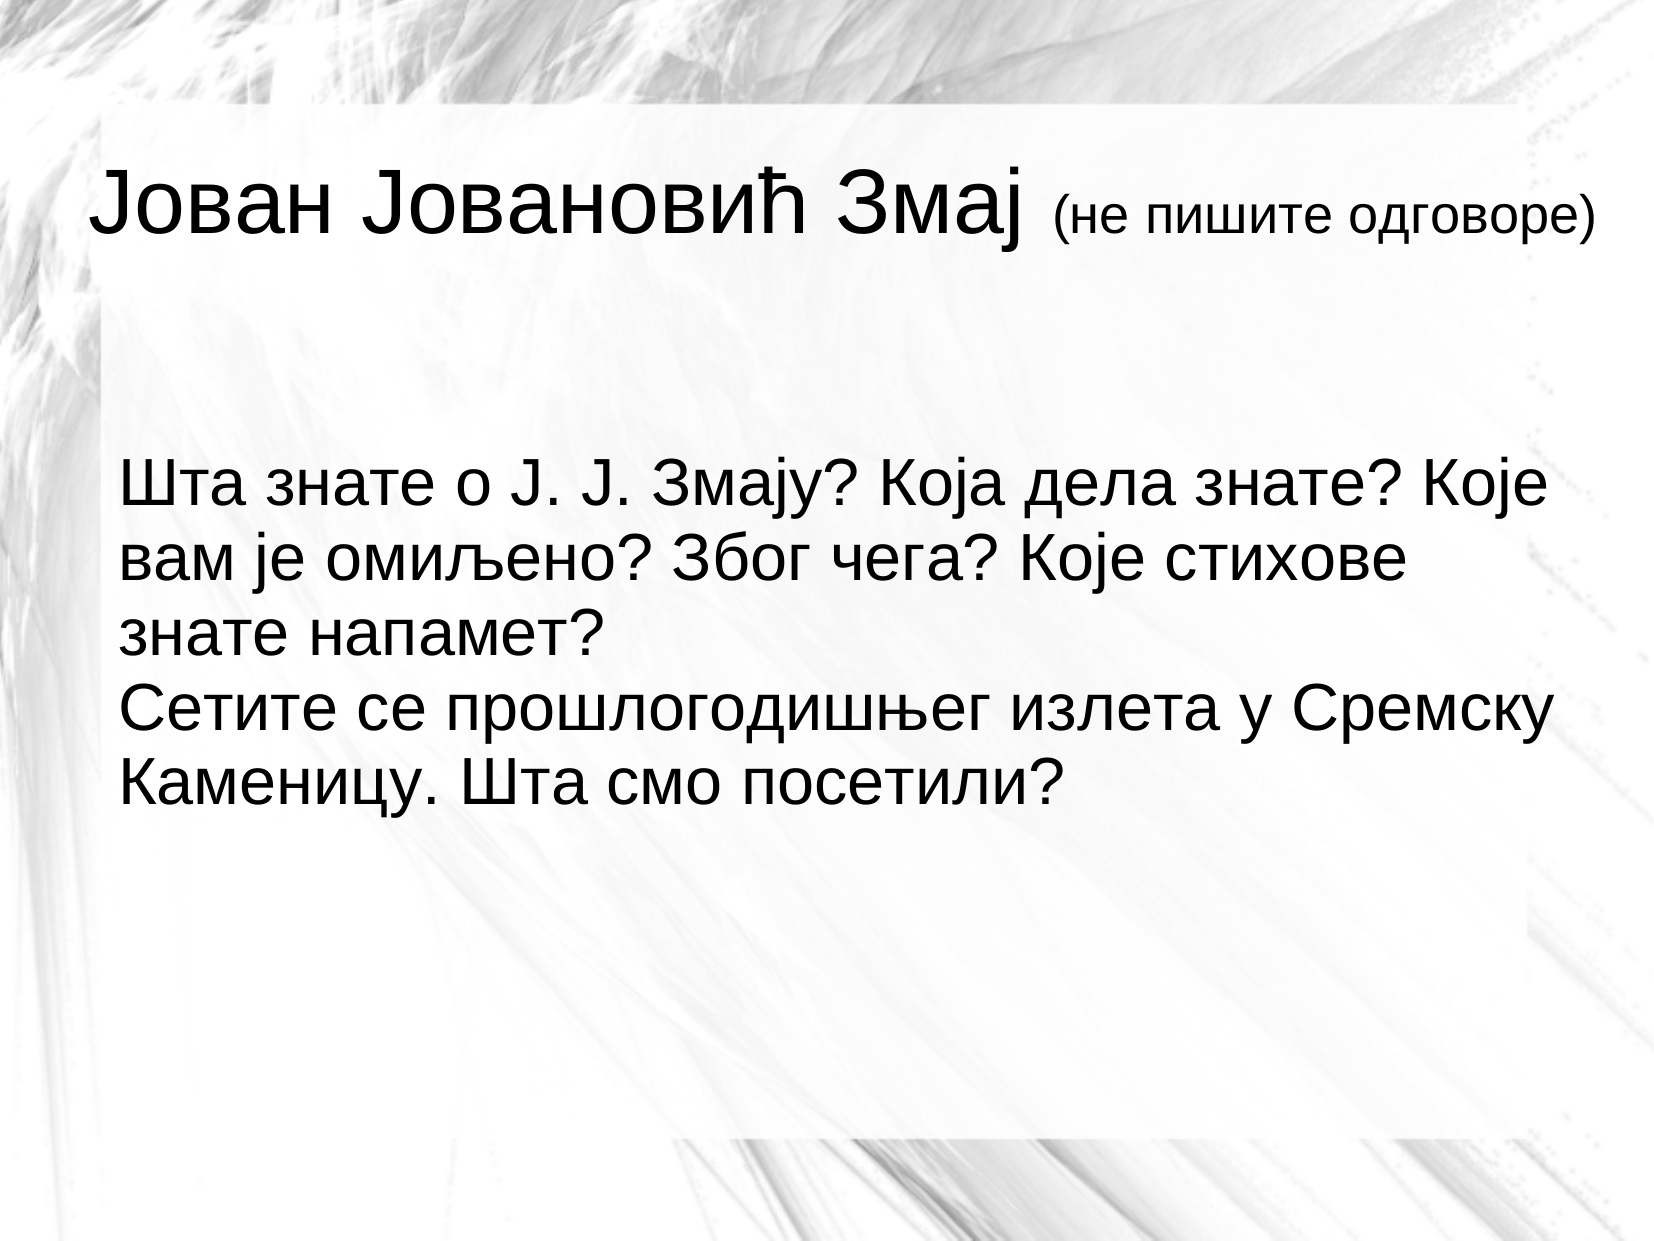

# Јован Јовановић Змај (не пишите одговоре)
Шта знате о Ј. Ј. Змају? Која дела знате? Које вам је омиљено? Због чега? Које стихове знате напамет?
Сетите се прошлогодишњег излета у Сремску Каменицу. Шта смо посетили?